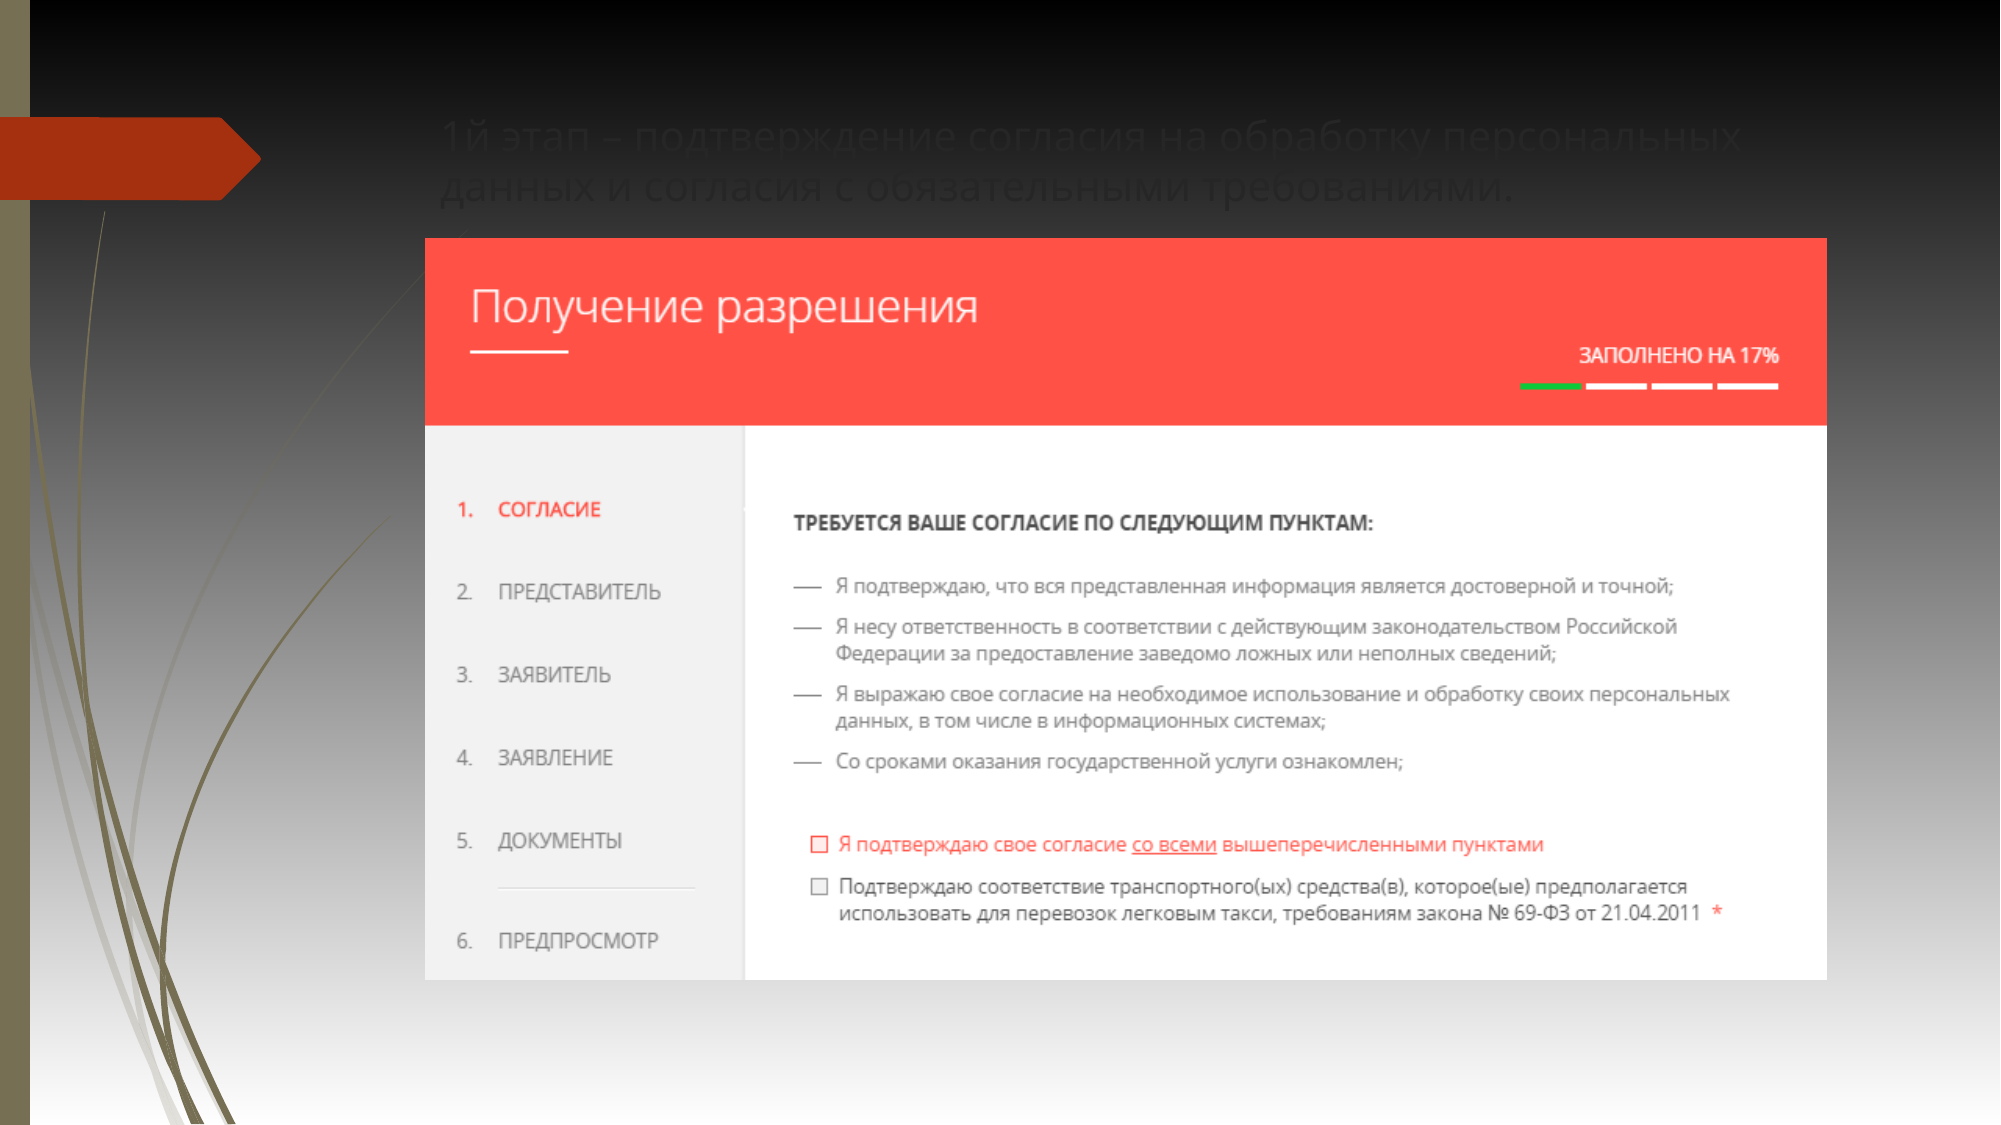

# 1й этап – подтверждение согласия на обработку персональных данных и согласия с обязательными требованиями.